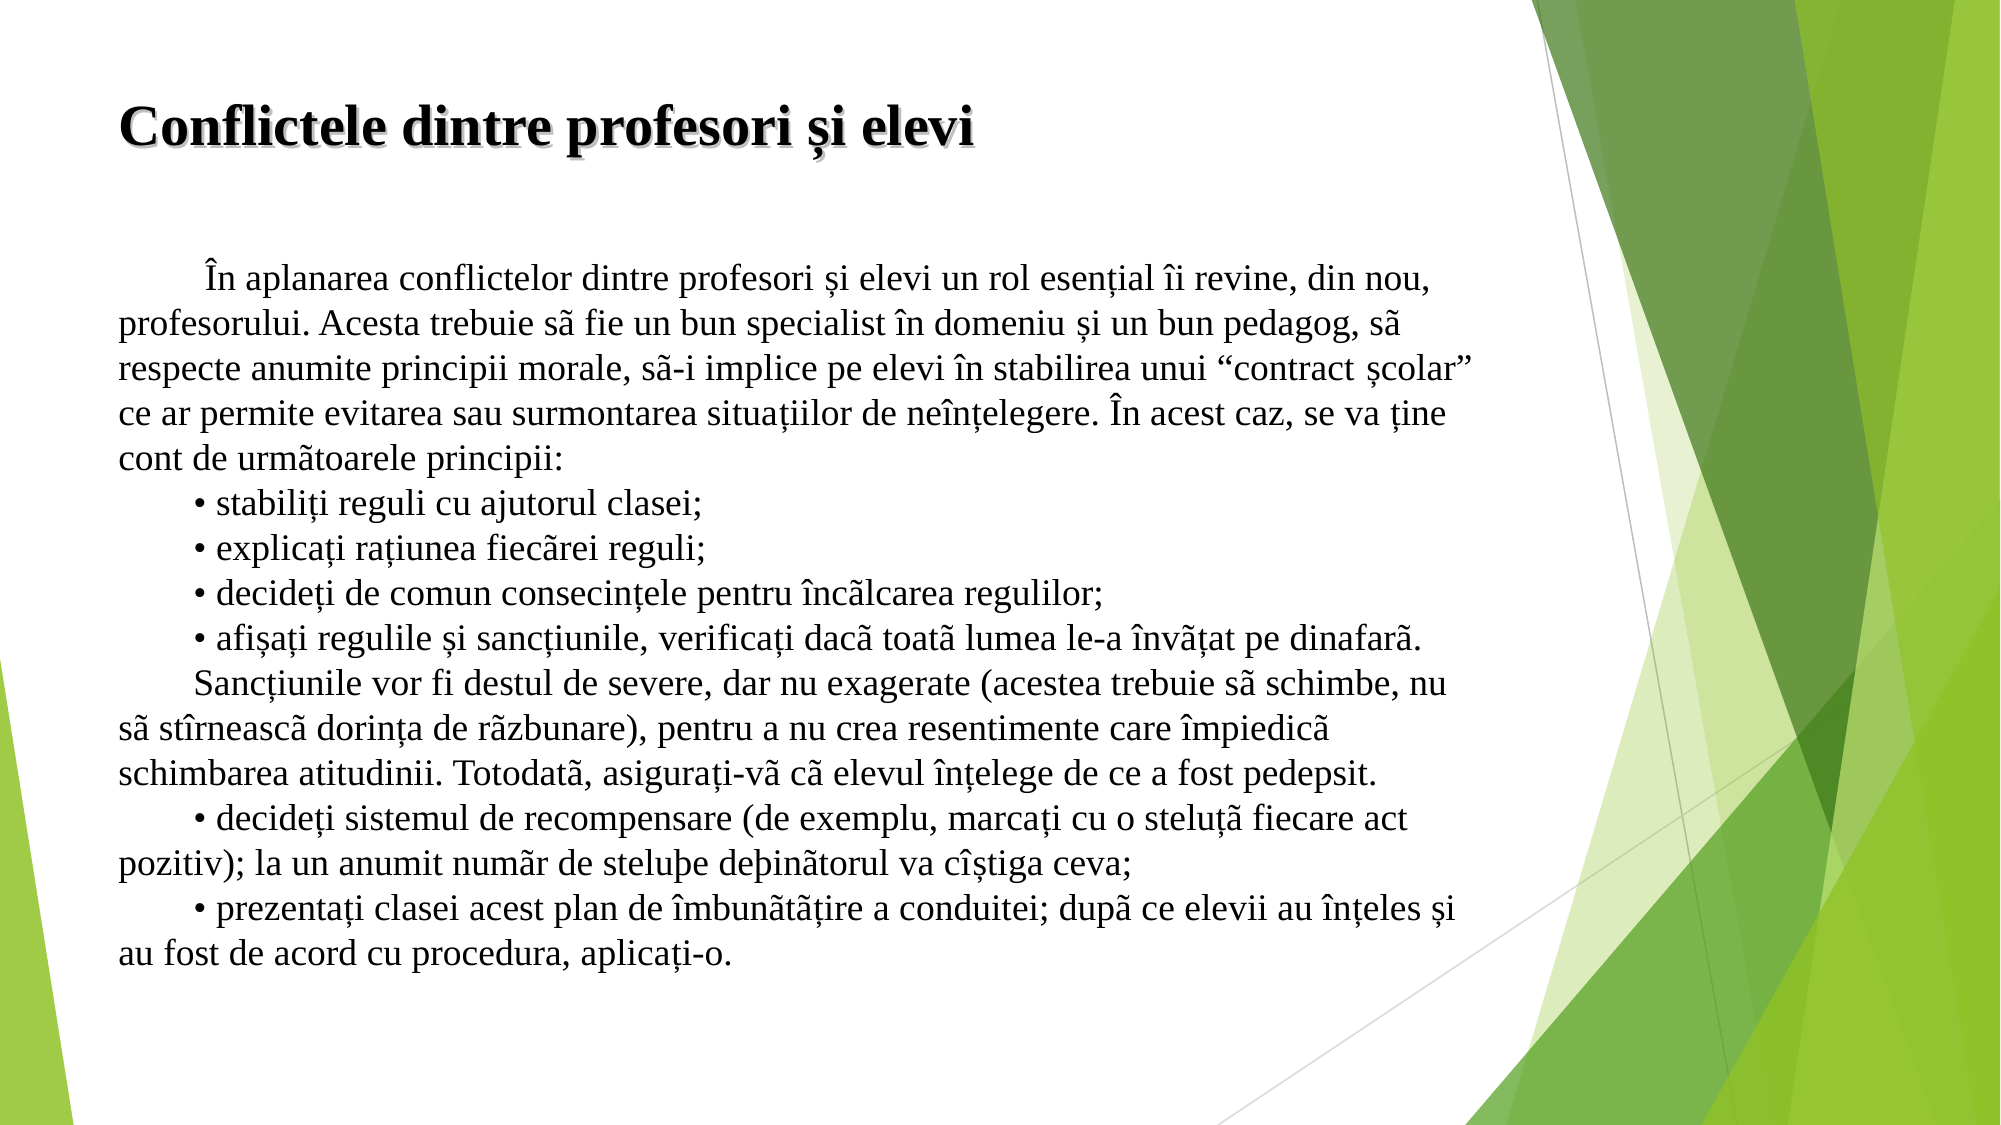

Conflictele dintre profesori și elevi
	 În aplanarea conflictelor dintre profesori și elevi un rol esențial îi revine, din nou, profesorului. Acesta trebuie sã fie un bun specialist în domeniu și un bun pedagog, sã respecte anumite principii morale, sã-i implice pe elevi în stabilirea unui “contract școlar” ce ar permite evitarea sau surmontarea situațiilor de neînțelegere. În acest caz, se va ține cont de urmãtoarele principii:
	• stabiliți reguli cu ajutorul clasei;
	• explicați rațiunea fiecãrei reguli;
	• decideți de comun consecințele pentru încãlcarea regulilor;
	• afișați regulile și sancțiunile, verificați dacã toatã lumea le-a învãțat pe dinafarã.
	Sancțiunile vor fi destul de severe, dar nu exagerate (acestea trebuie sã schimbe, nu sã stîrneascã dorința de rãzbunare), pentru a nu crea resentimente care împiedicã schimbarea atitudinii. Totodatã, asigurați-vã cã elevul înțelege de ce a fost pedepsit.
	• decideți sistemul de recompensare (de exemplu, marcați cu o steluțã fiecare act pozitiv); la un anumit numãr de steluþe deþinãtorul va cîștiga ceva;
	• prezentați clasei acest plan de îmbunãtãțire a conduitei; dupã ce elevii au înțeles și au fost de acord cu procedura, aplicați-o.